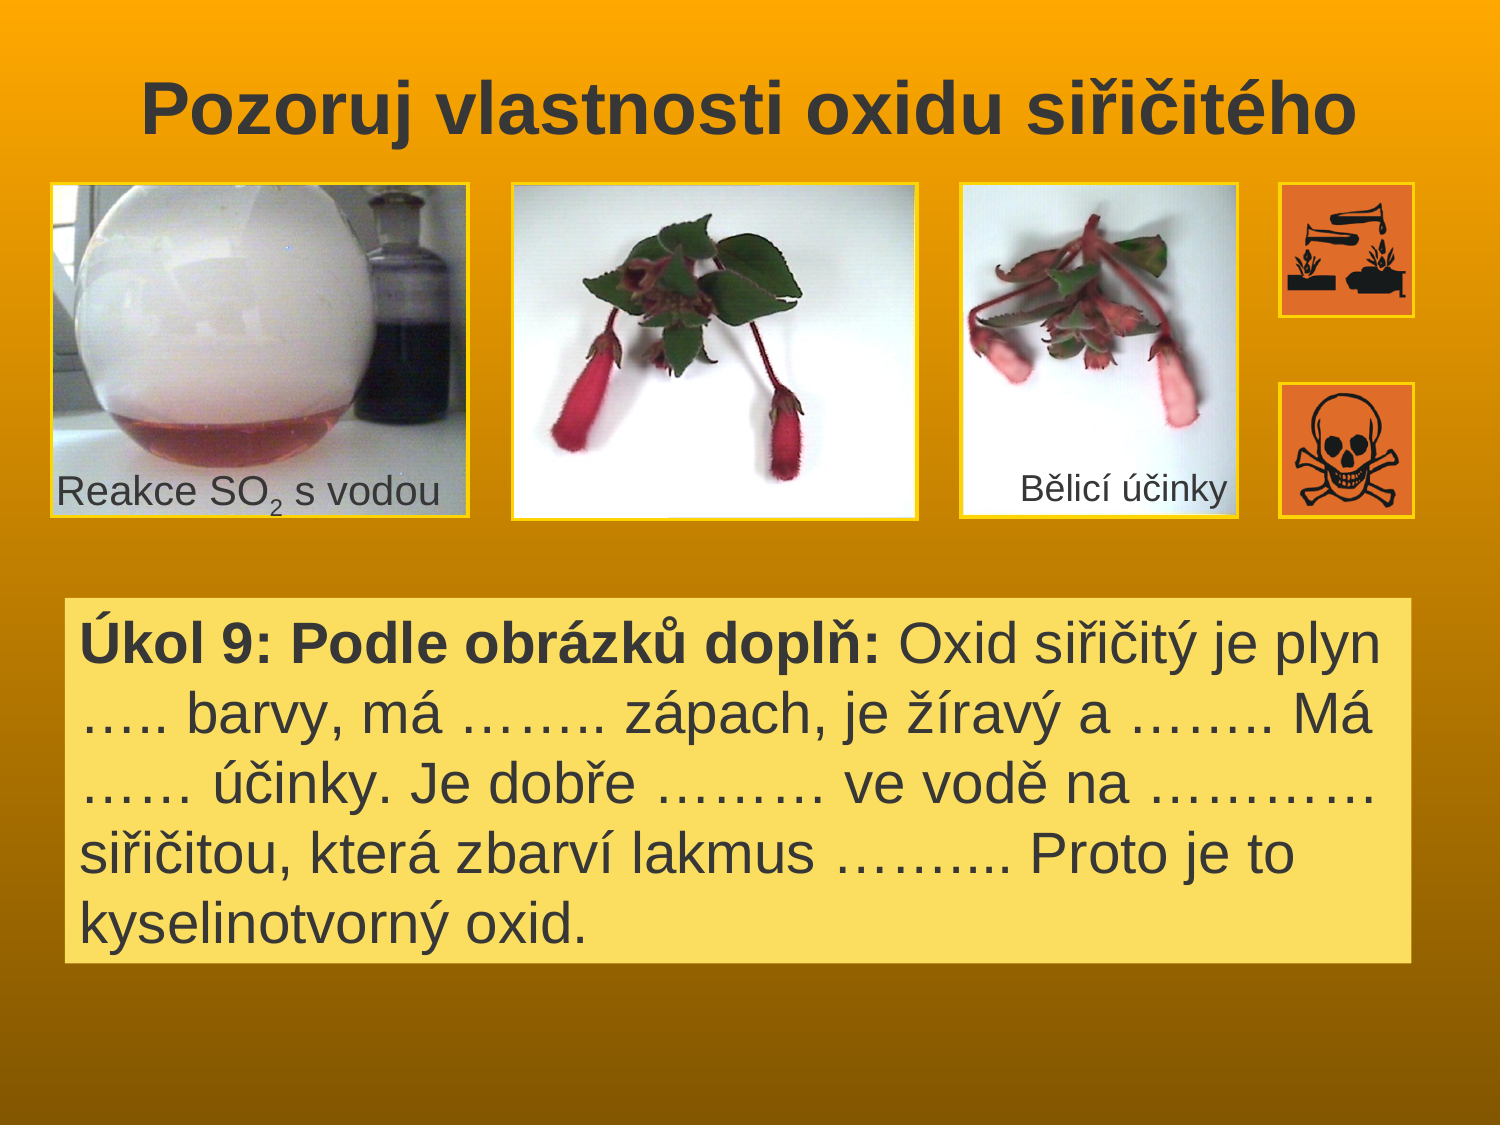

# Pozoruj vlastnosti oxidu siřičitého
Reakce SO2 s vodou
Bělicí účinky
Úkol 9: Podle obrázků doplň: Oxid siřičitý je plyn ….. barvy, má …….. zápach, je žíravý a …….. Má …… účinky. Je dobře ……… ve vodě na ………… siřičitou, která zbarví lakmus …….... Proto je to kyselinotvorný oxid.